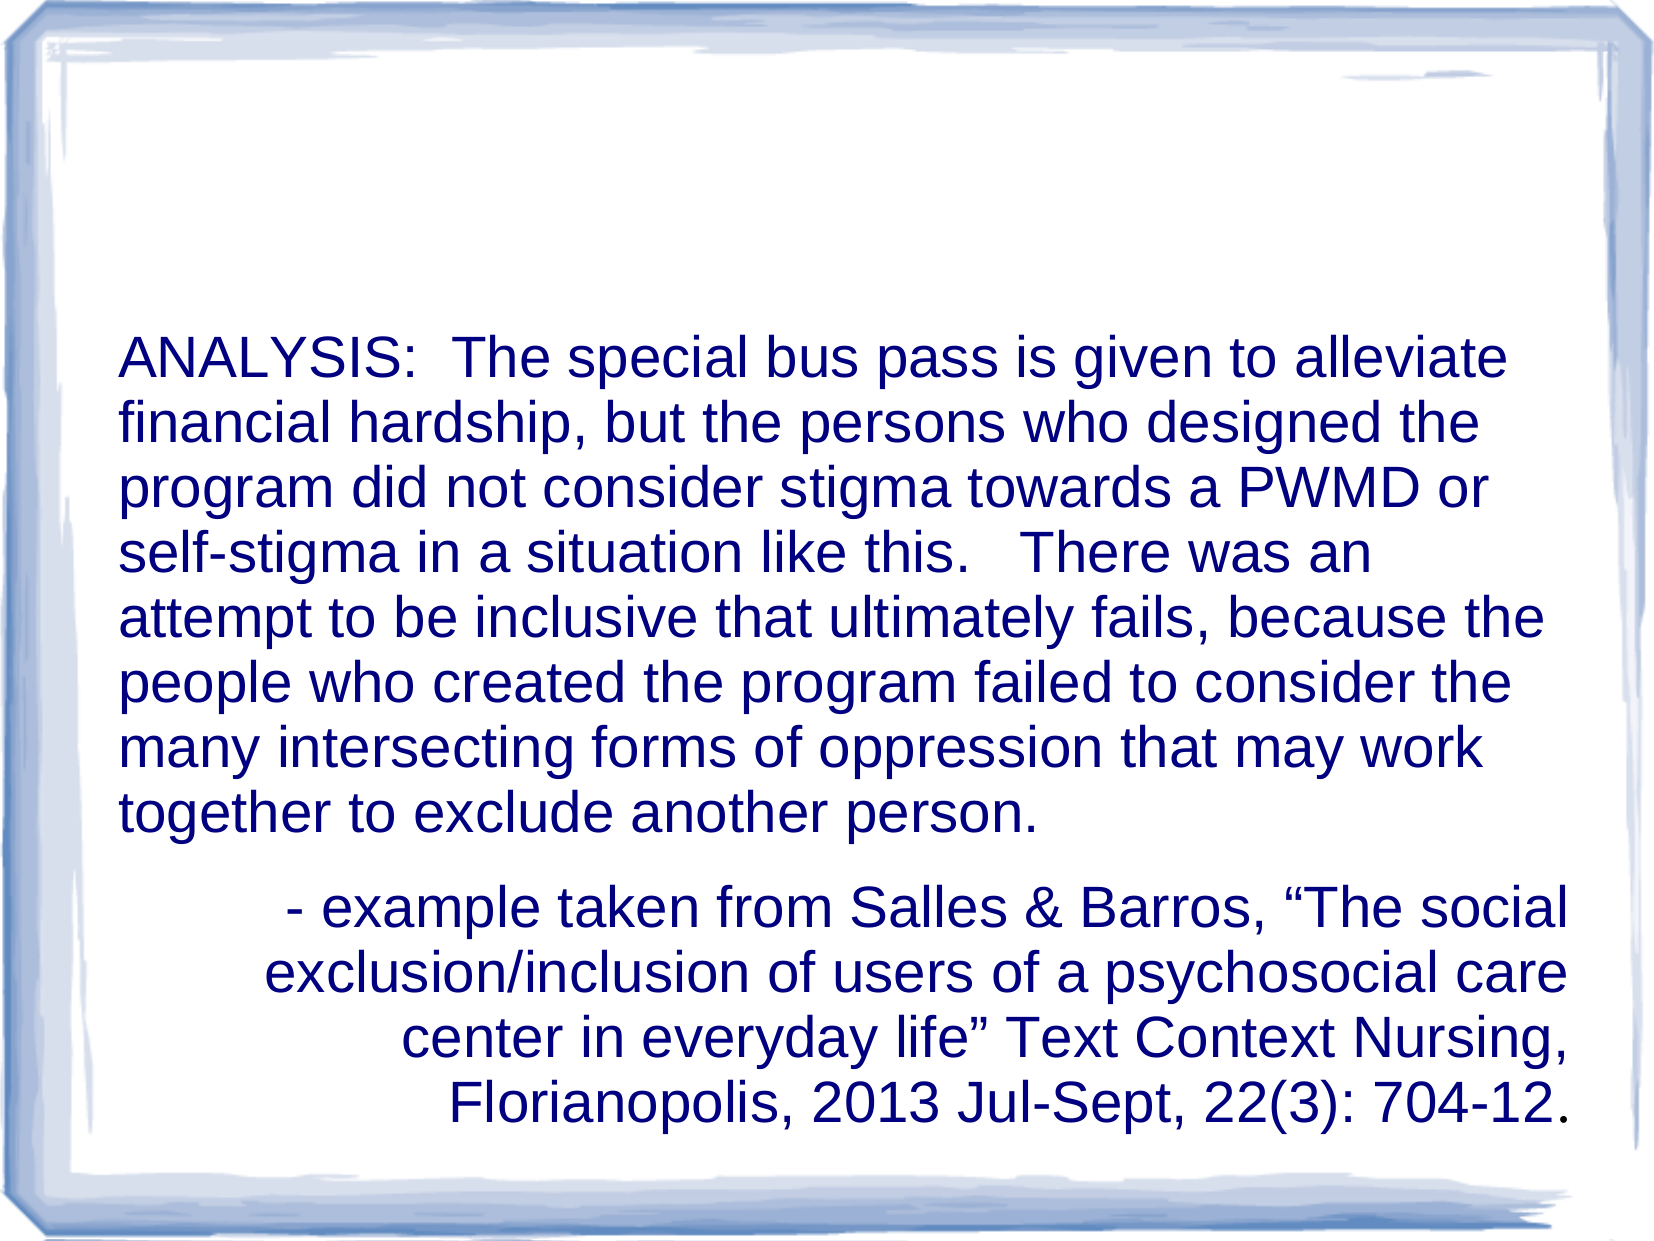

#
ANALYSIS: The special bus pass is given to alleviate financial hardship, but the persons who designed the program did not consider stigma towards a PWMD or self-stigma in a situation like this. There was an attempt to be inclusive that ultimately fails, because the people who created the program failed to consider the many intersecting forms of oppression that may work together to exclude another person.
- example taken from Salles & Barros, “The social exclusion/inclusion of users of a psychosocial care center in everyday life” Text Context Nursing, Florianopolis, 2013 Jul-Sept, 22(3): 704-12.